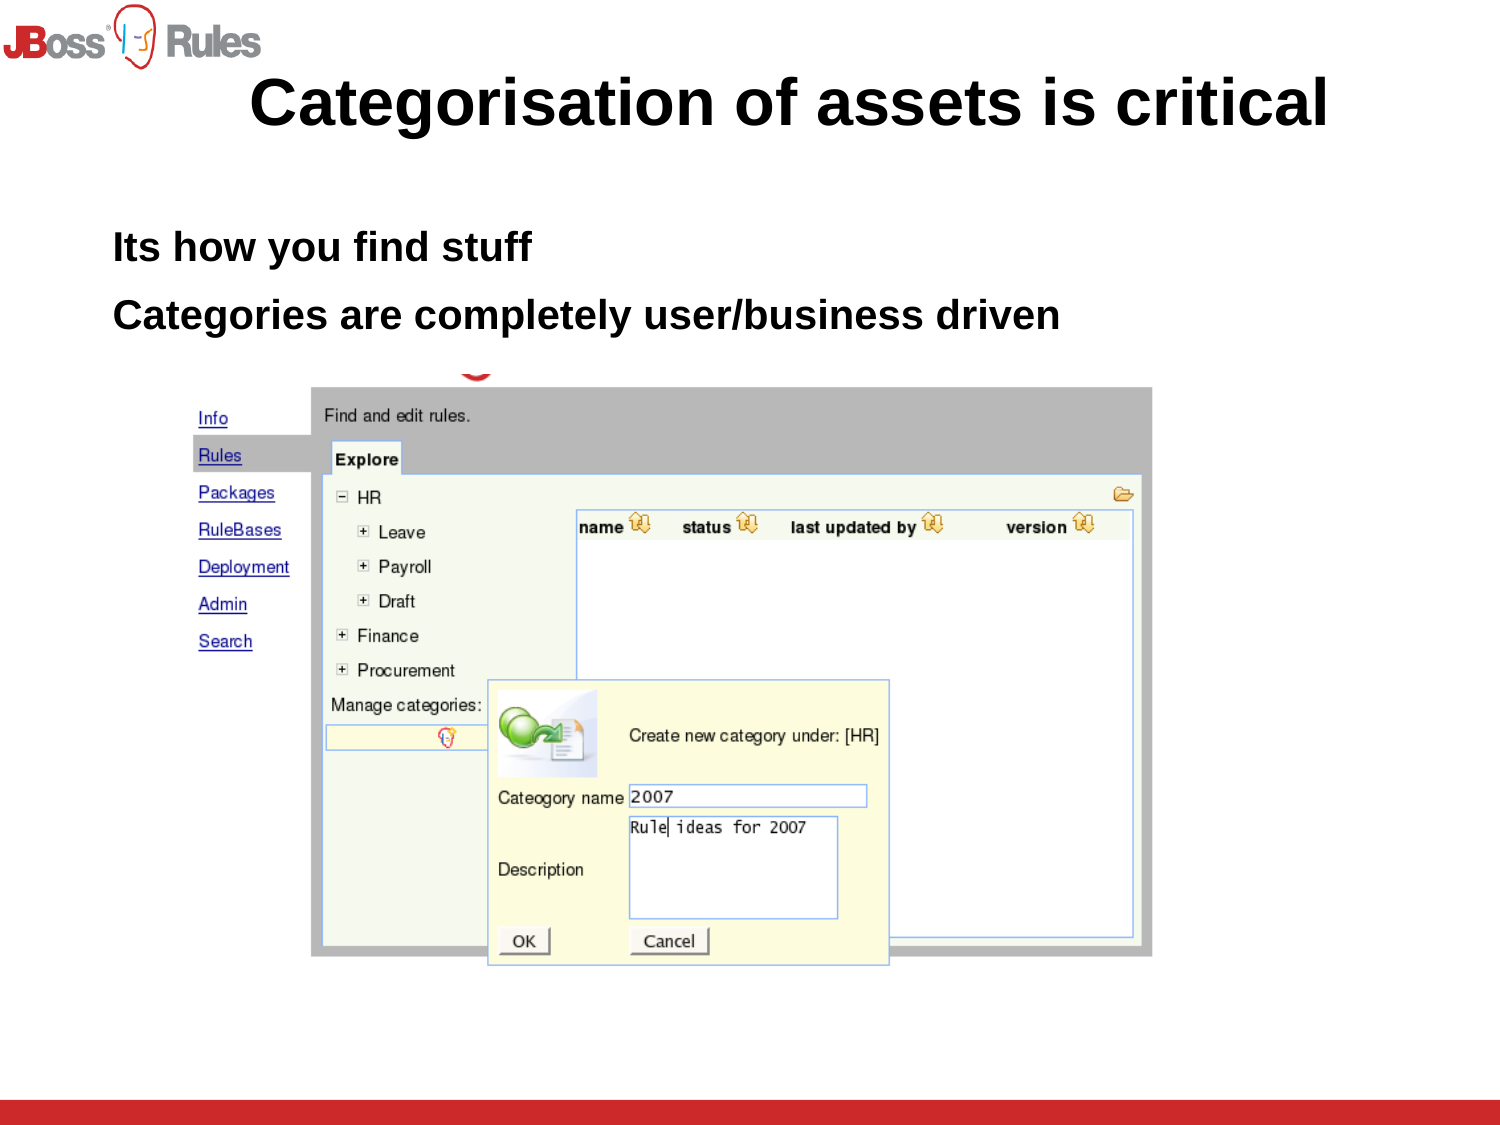

# Categorisation of assets is critical
Its how you find stuff
Categories are completely user/business driven